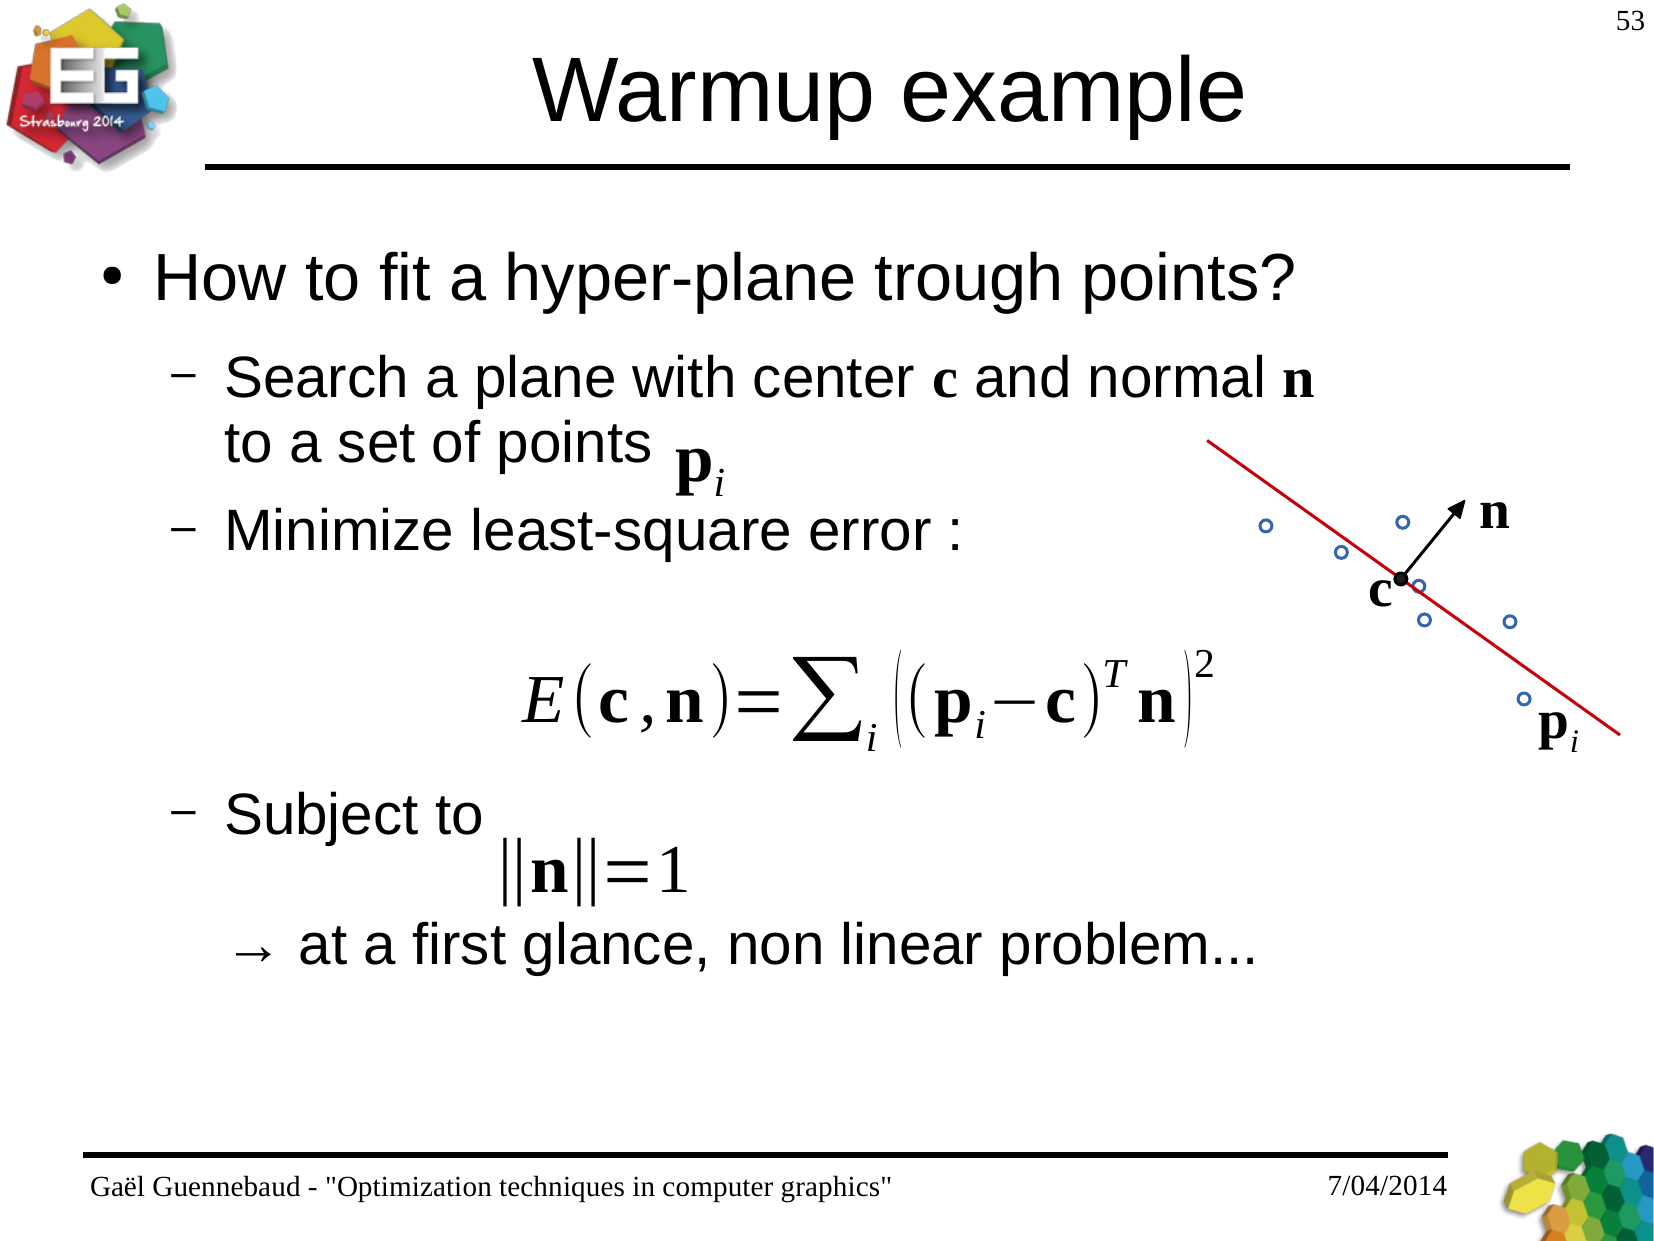

53
# Warmup example
How to fit a hyper-plane trough points?
Search a plane with center c and normal n
to a set of points
Minimize least-square error :
Subject to
→ at a first glance, non linear problem...
7/04/2014
Gaël Guennebaud - "Optimization techniques in computer graphics"